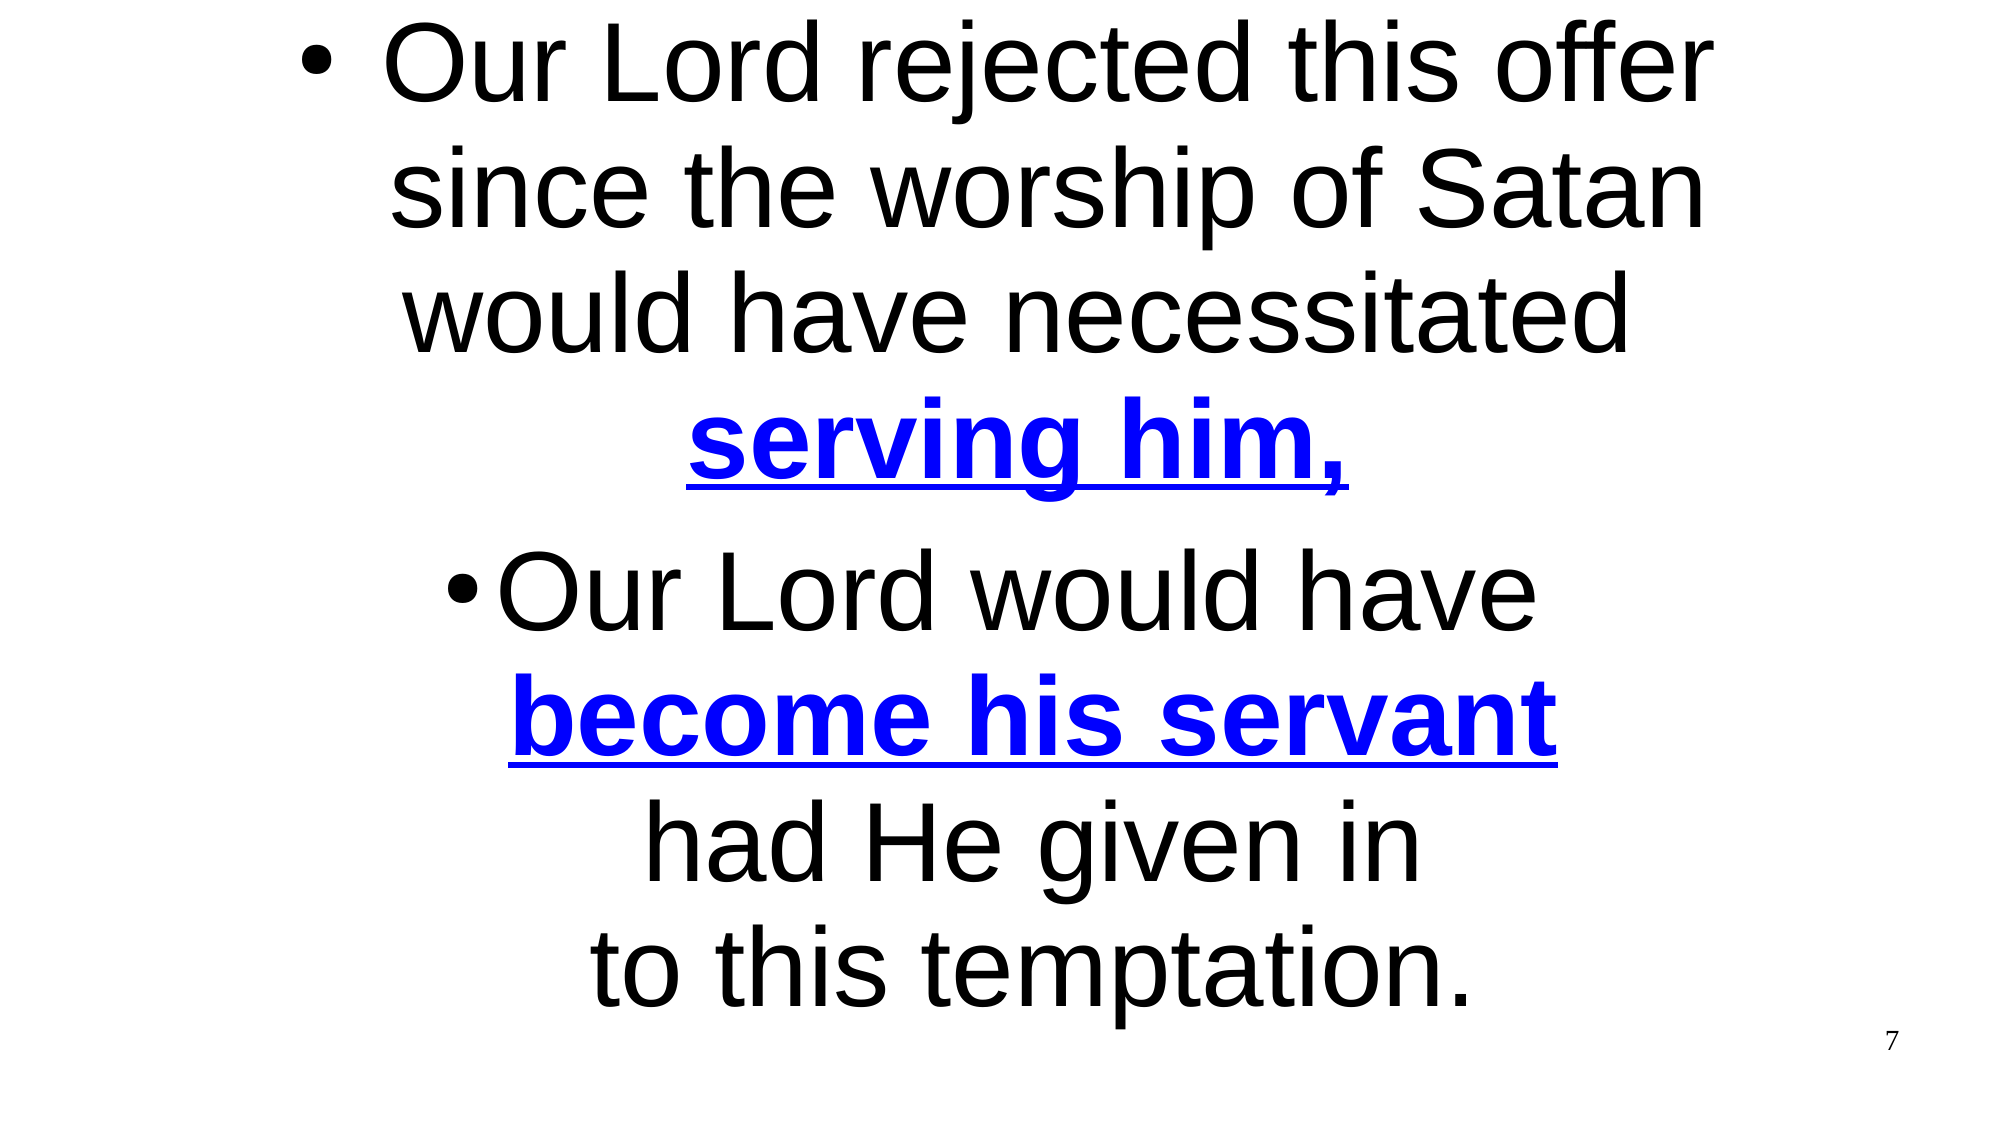

# Our Lord rejected this offer since the worship of Satan would have necessitated serving him,
Our Lord would have
become his servant
 had He given in
to this temptation.
7